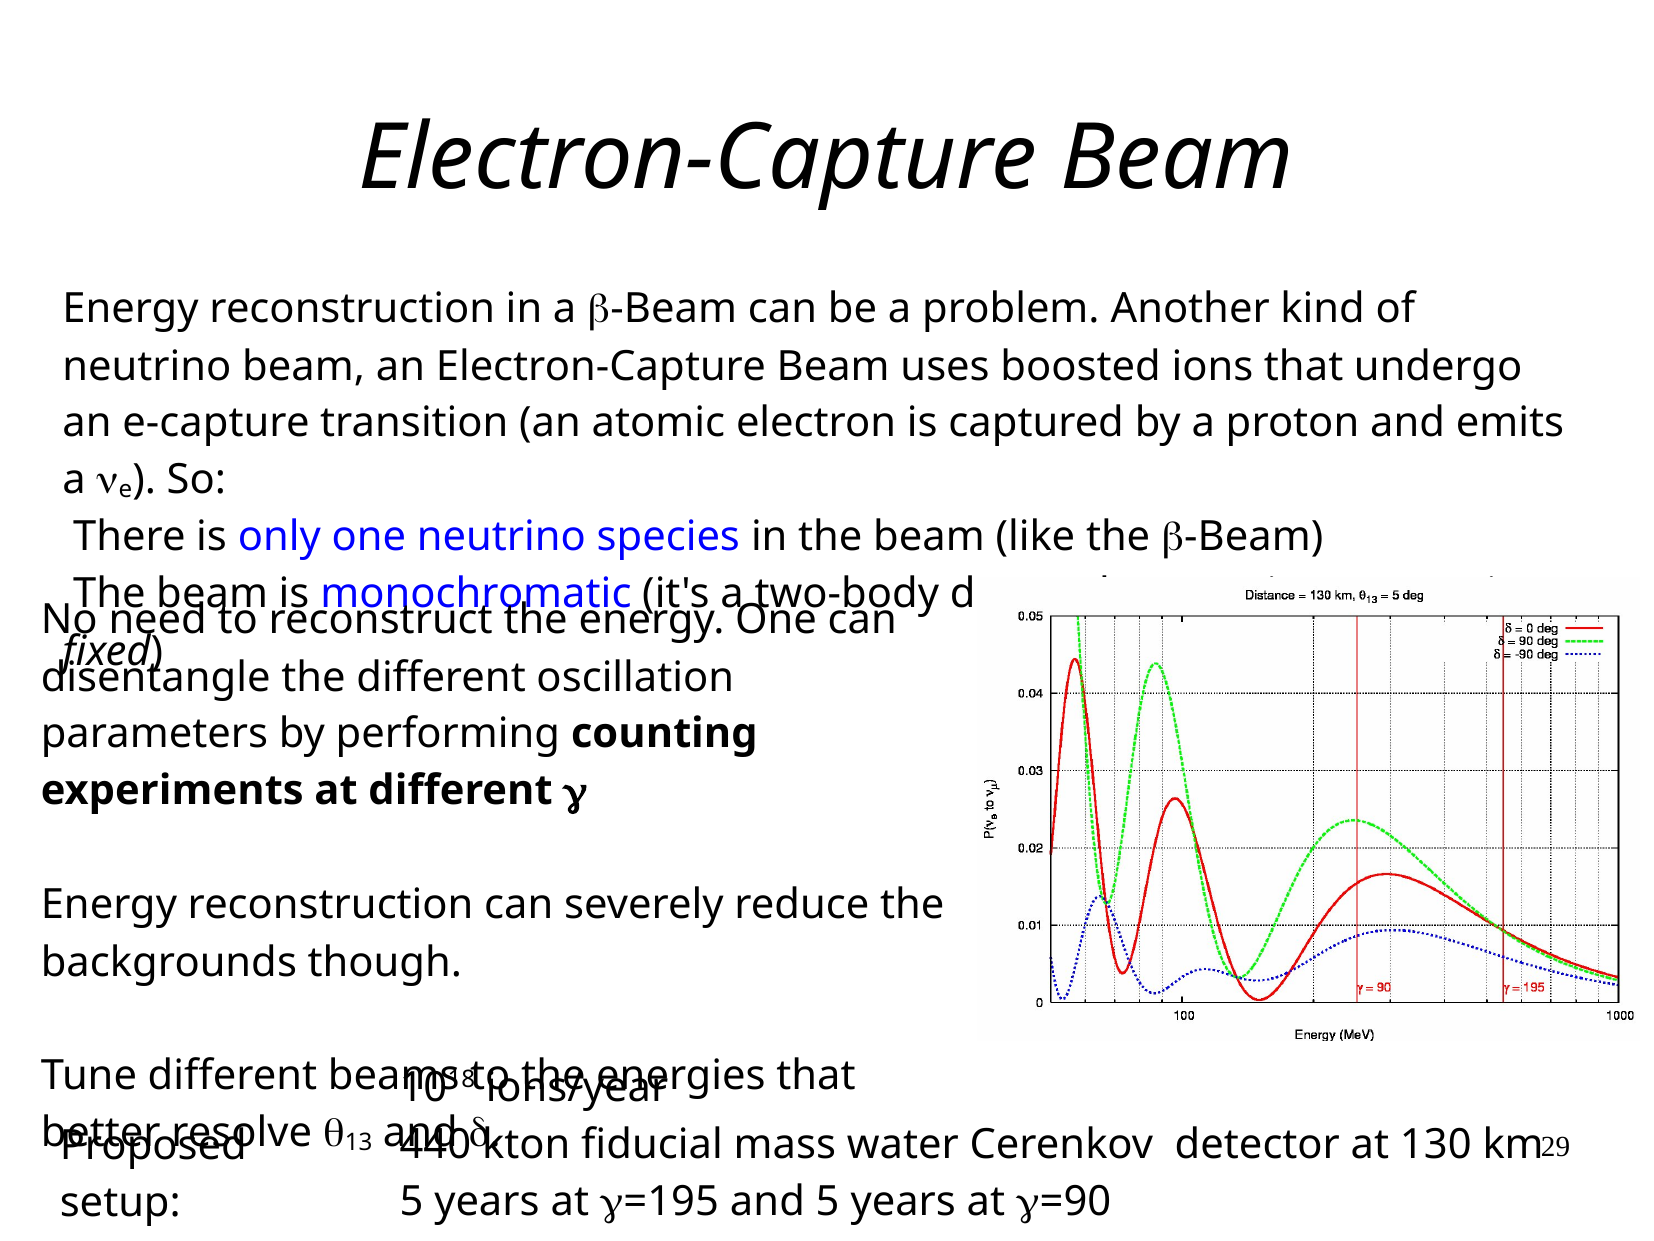

# Electron-Capture Beam
Energy reconstruction in a b-Beam can be a problem. Another kind of neutrino beam, an Electron-Capture Beam uses boosted ions that undergo an e-capture transition (an atomic electron is captured by a proton and emits a ne). So:
 There is only one neutrino species in the beam (like the b-Beam)
 The beam is monochromatic (it's a two-body decay, the neutrino energy is fixed)
No need to reconstruct the energy. One can disentangle the different oscillation parameters by performing counting experiments at different g
Energy reconstruction can severely reduce the backgrounds though.
Tune different beams to the energies that better resolve q13 and d.
1018 ions/year
440 kton fiducial mass water Cerenkov detector at 130 km
5 years at g=195 and 5 years at g=90
Proposed setup:
29